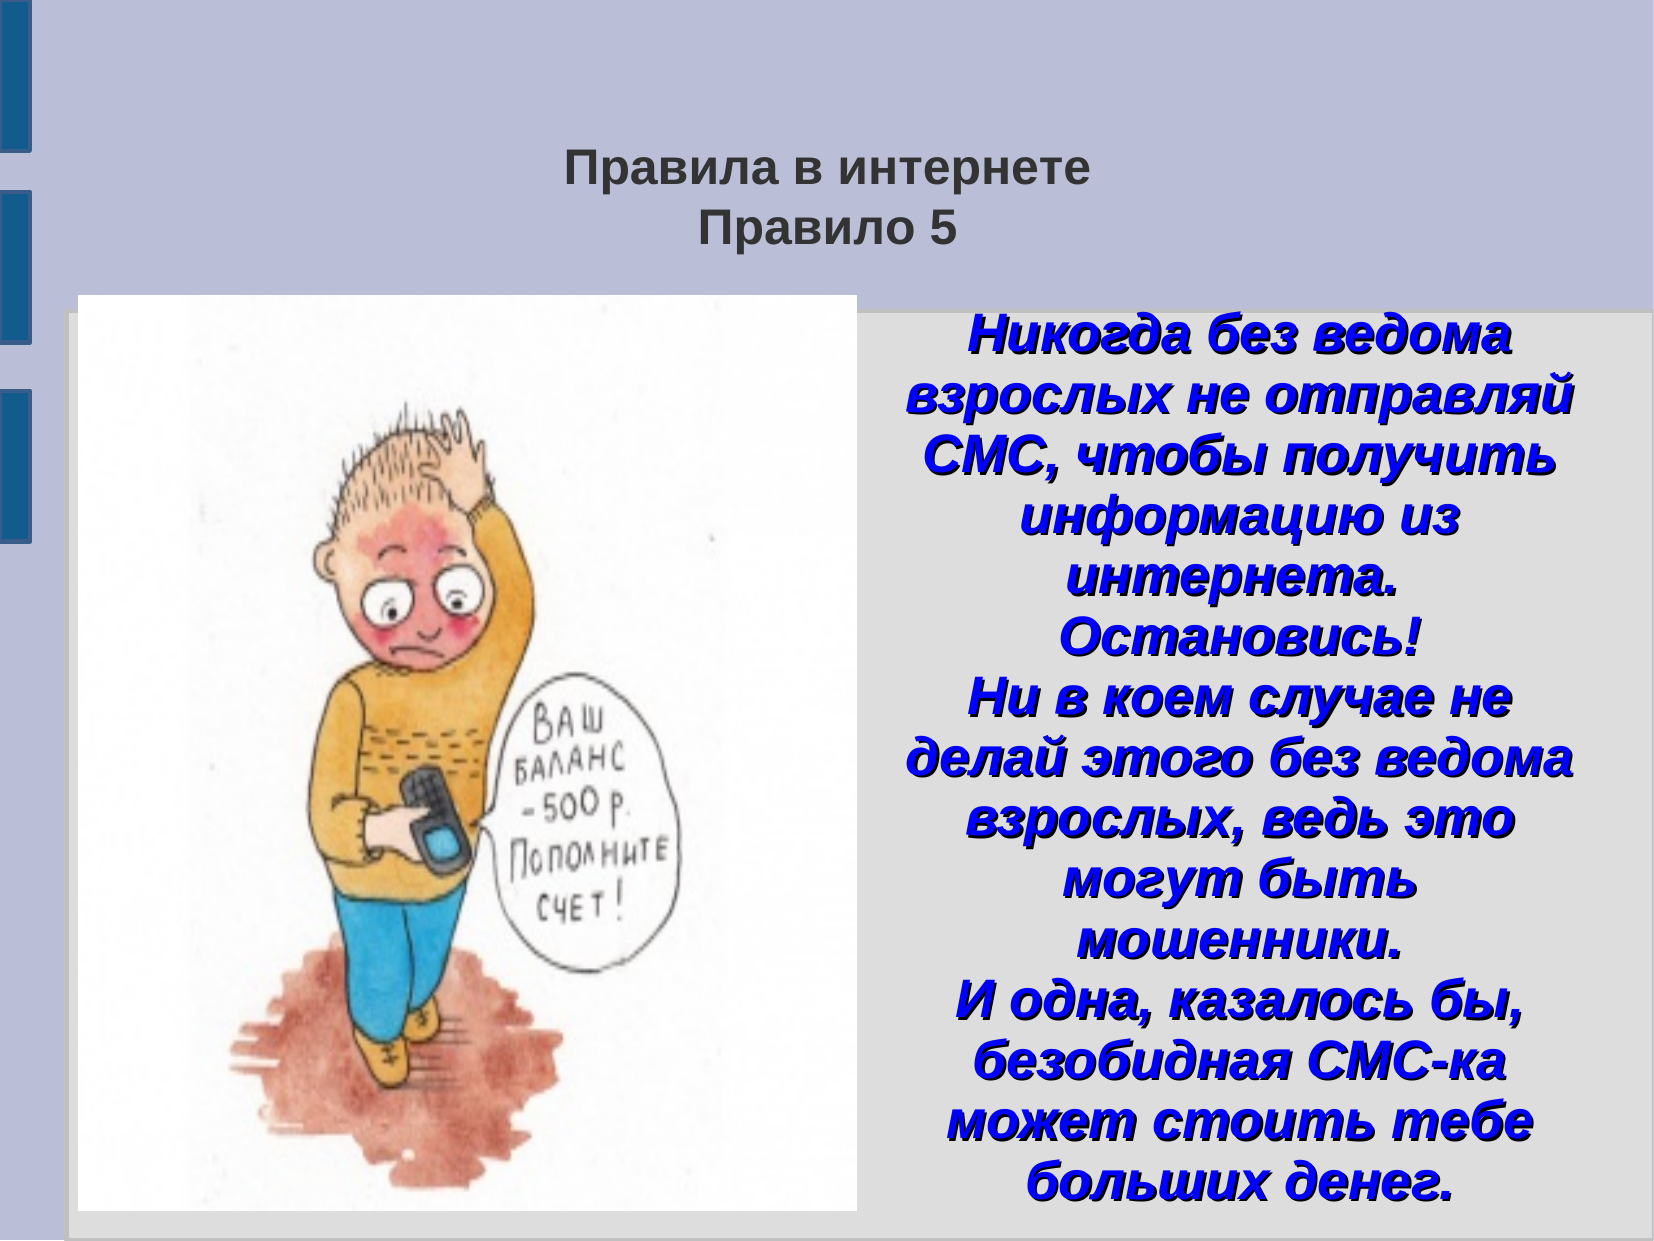

# Правила в интернете Правило 5
Никогда без ведома взрослых не отправляй СМС, чтобы получить информацию из интернета. Остановись!
Ни в коем случае не делай этого без ведома взрослых, ведь это могут быть мошенники.
И одна, казалось бы, безобидная СМС-ка может стоить тебе больших денег.